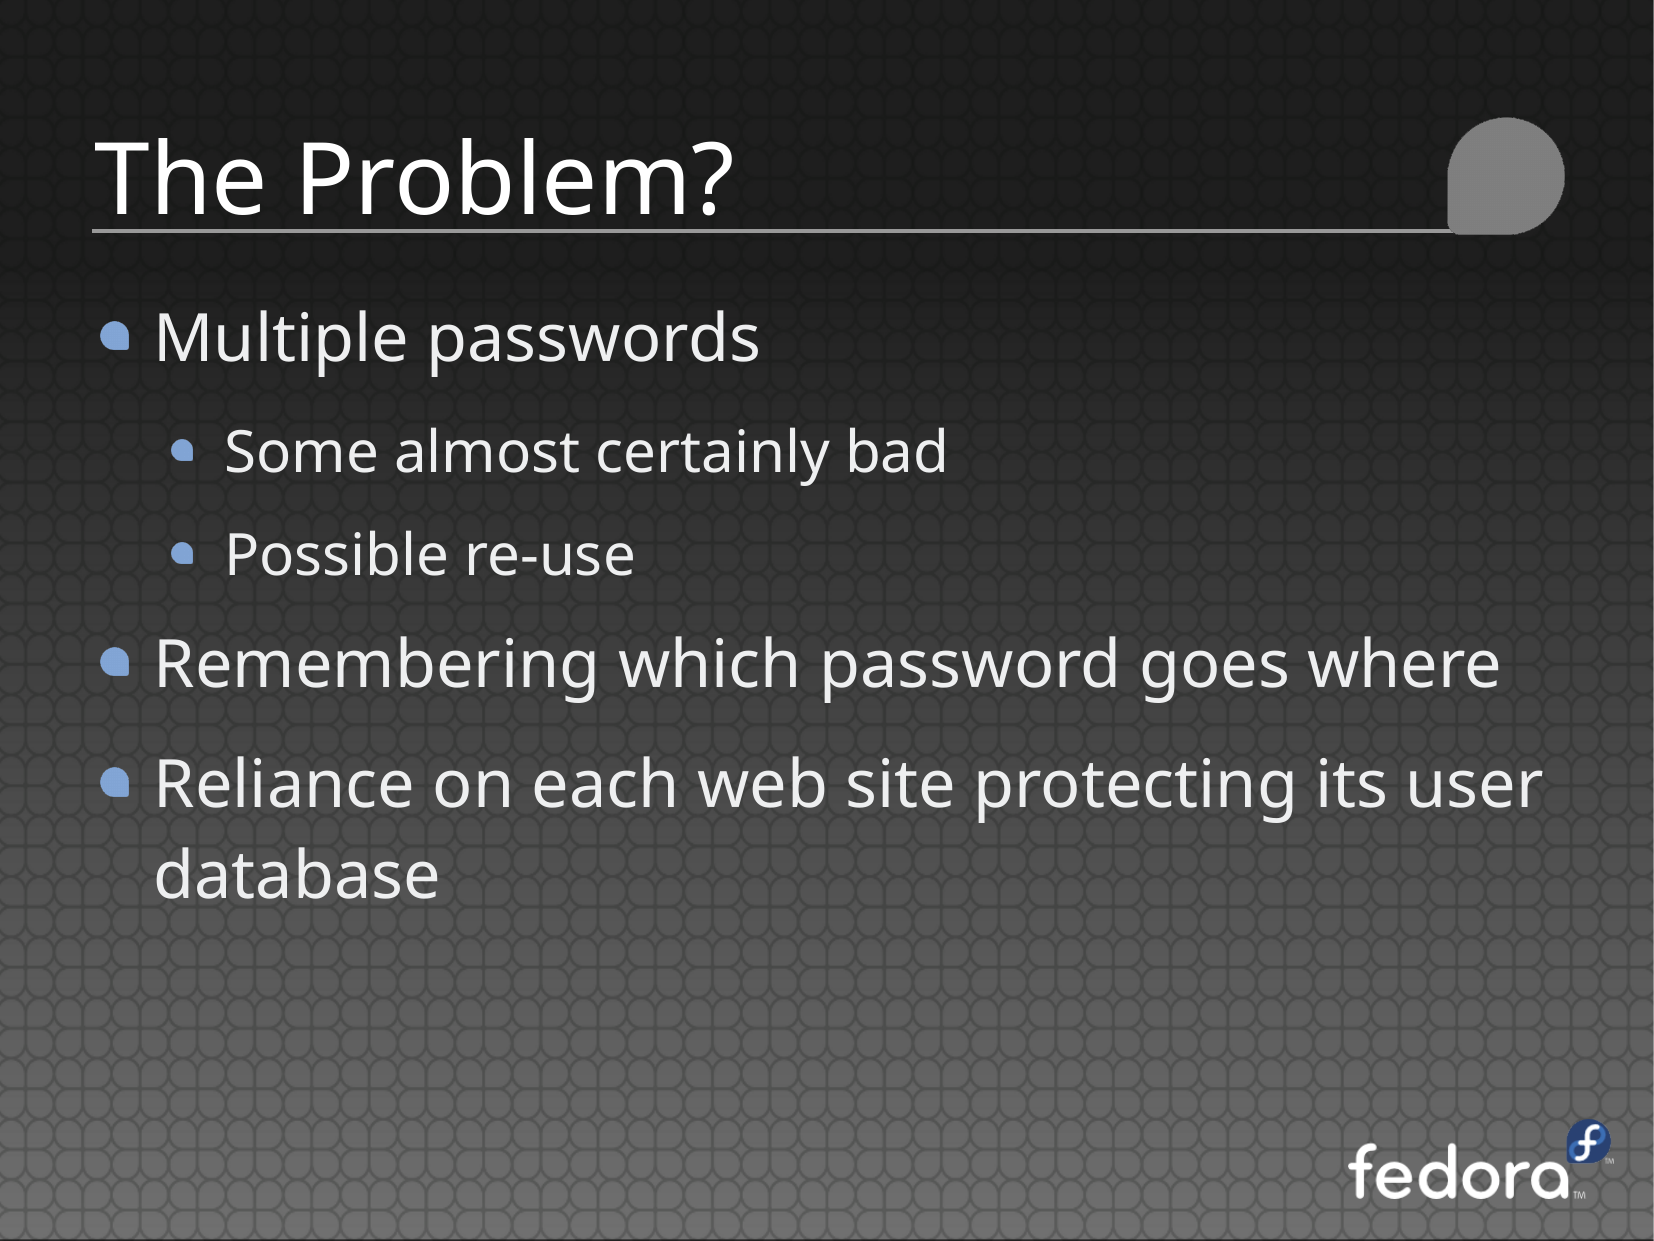

The Problem?
# Multiple passwords
Some almost certainly bad
Possible re-use
Remembering which password goes where
Reliance on each web site protecting its user database